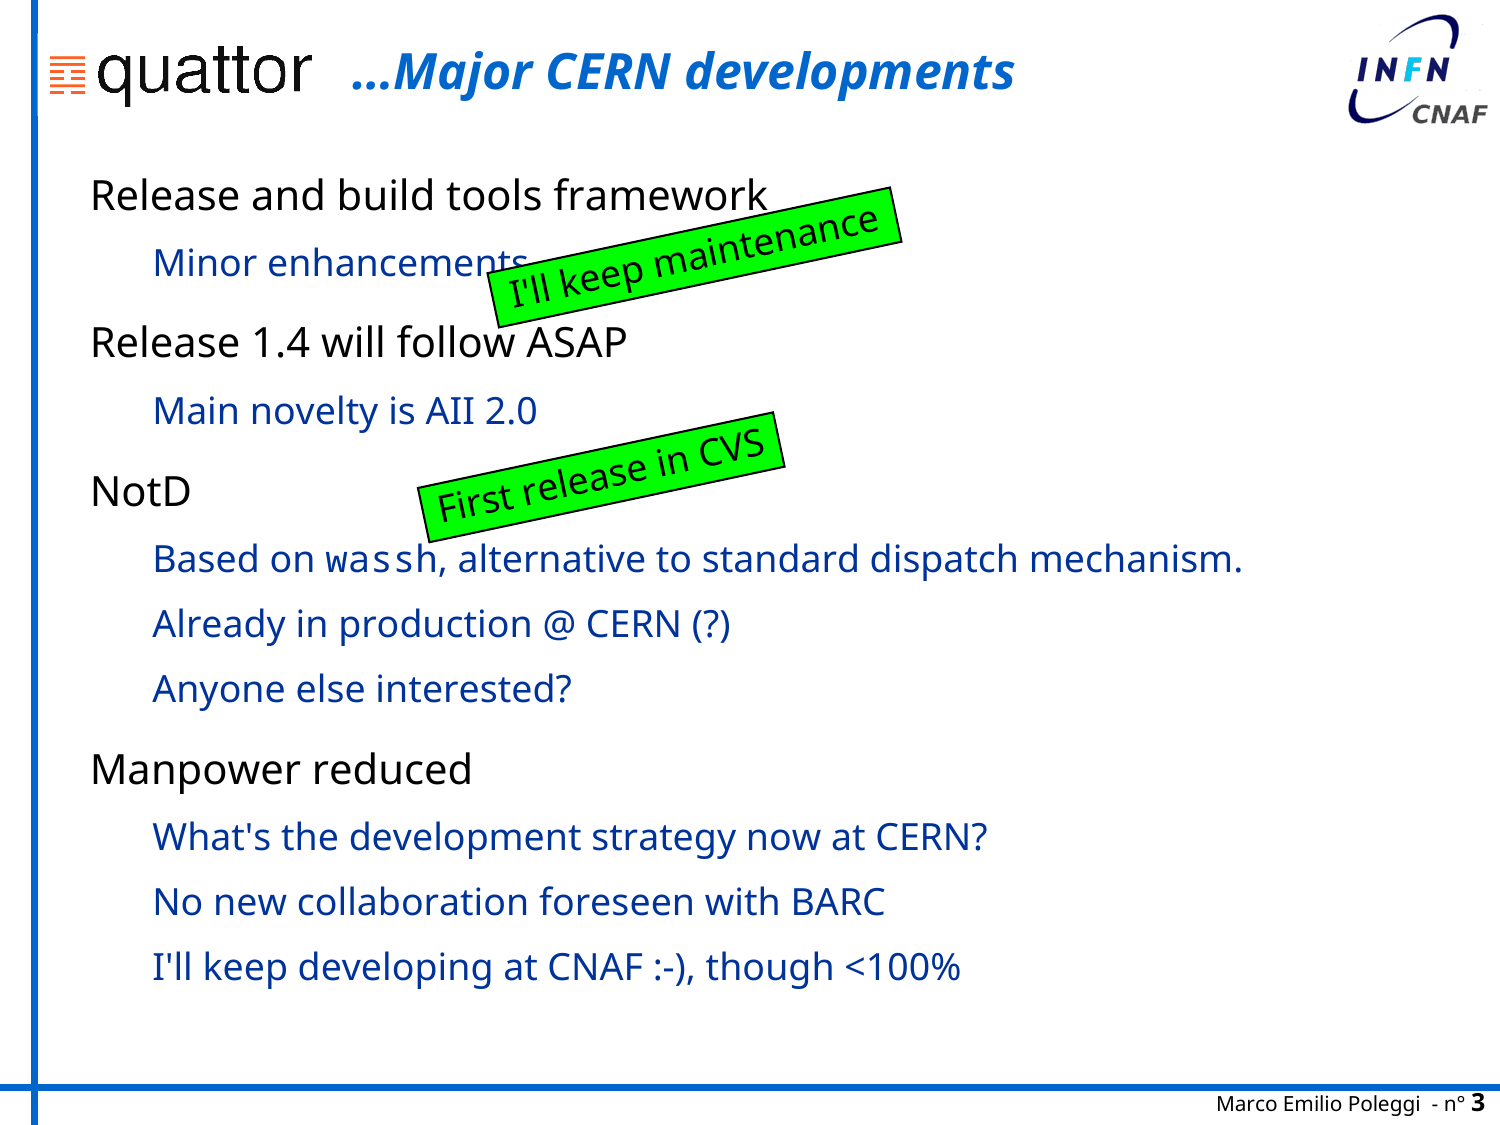

# …Major CERN developments
Release and build tools framework
Minor enhancements
Release 1.4 will follow ASAP
Main novelty is AII 2.0
NotD
Based on wassh, alternative to standard dispatch mechanism.
Already in production @ CERN (?)
Anyone else interested?
Manpower reduced
What's the development strategy now at CERN?
No new collaboration foreseen with BARC
I'll keep developing at CNAF :-), though <100%
I'll keep maintenance
First release in CVS